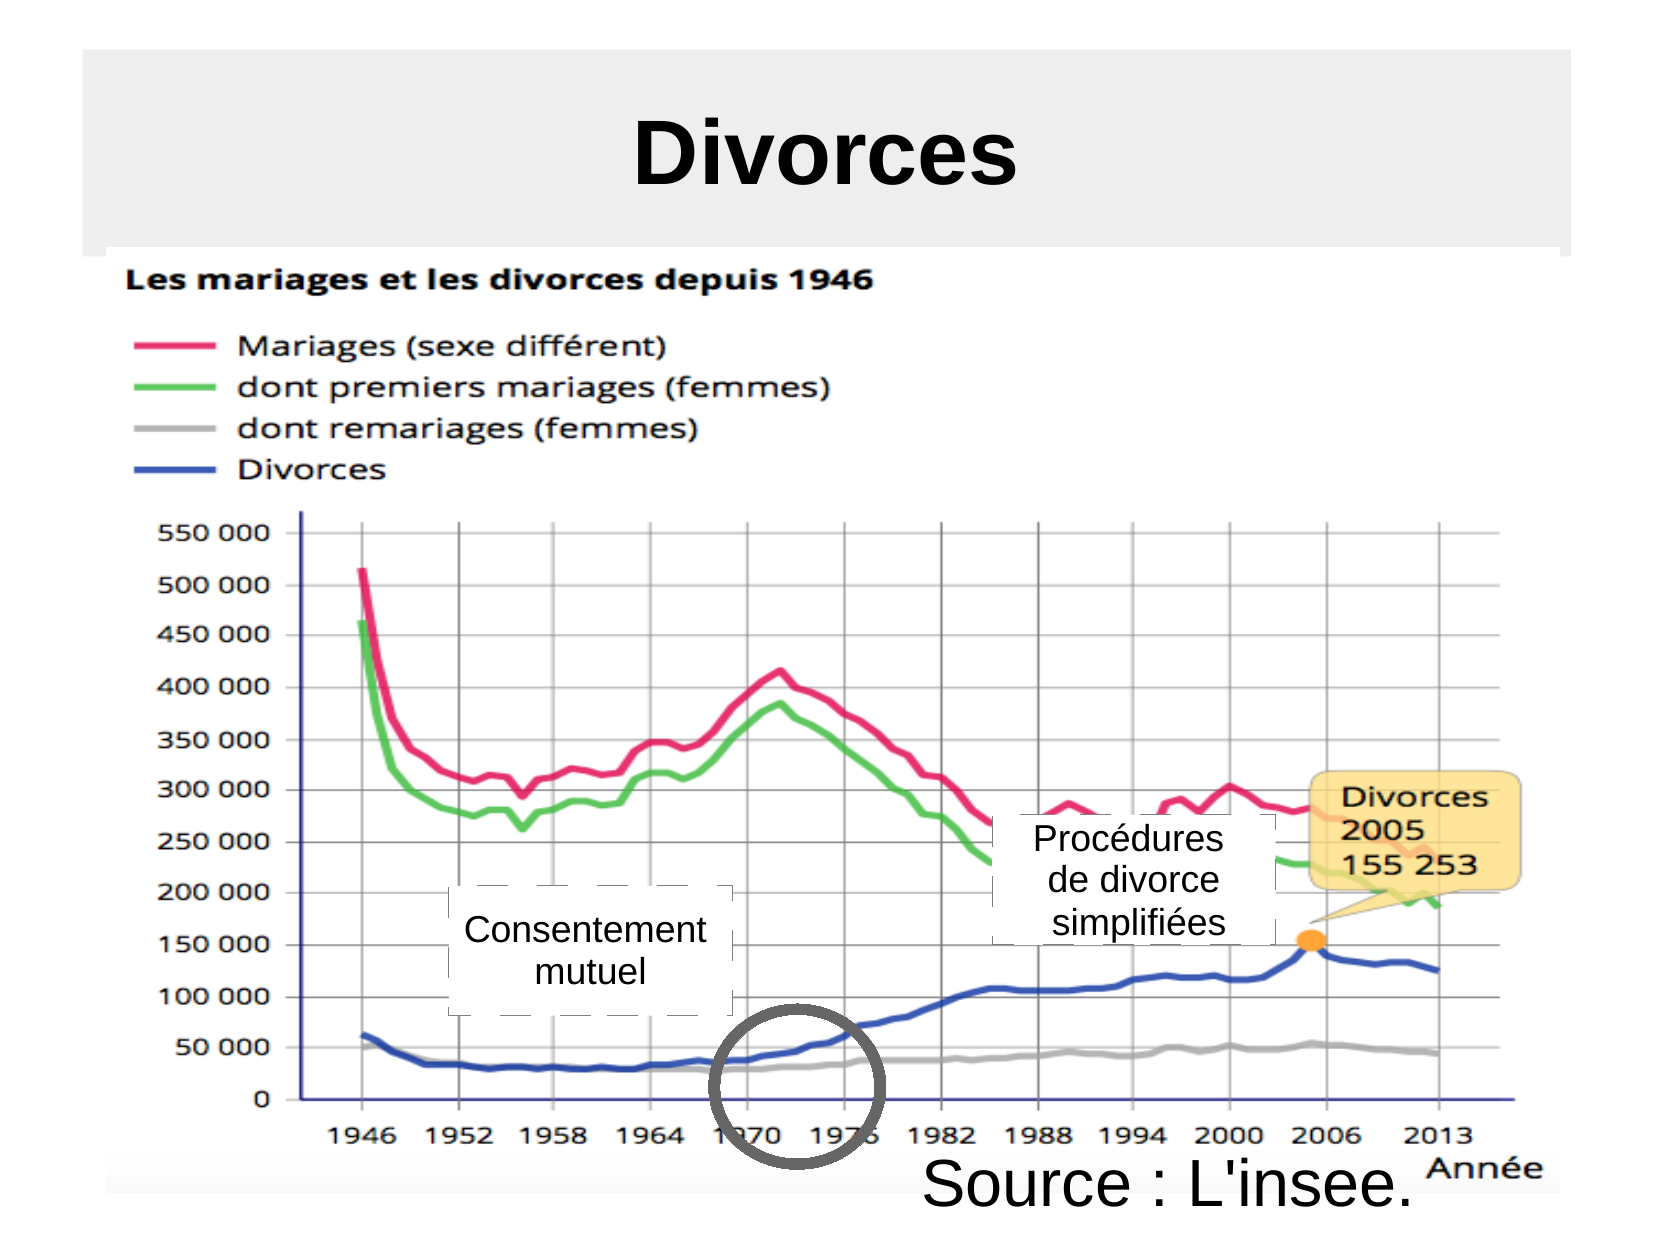

# Divorces
Procédures
de divorce
 simplifiées
Consentement
mutuel
Source : L'insee.